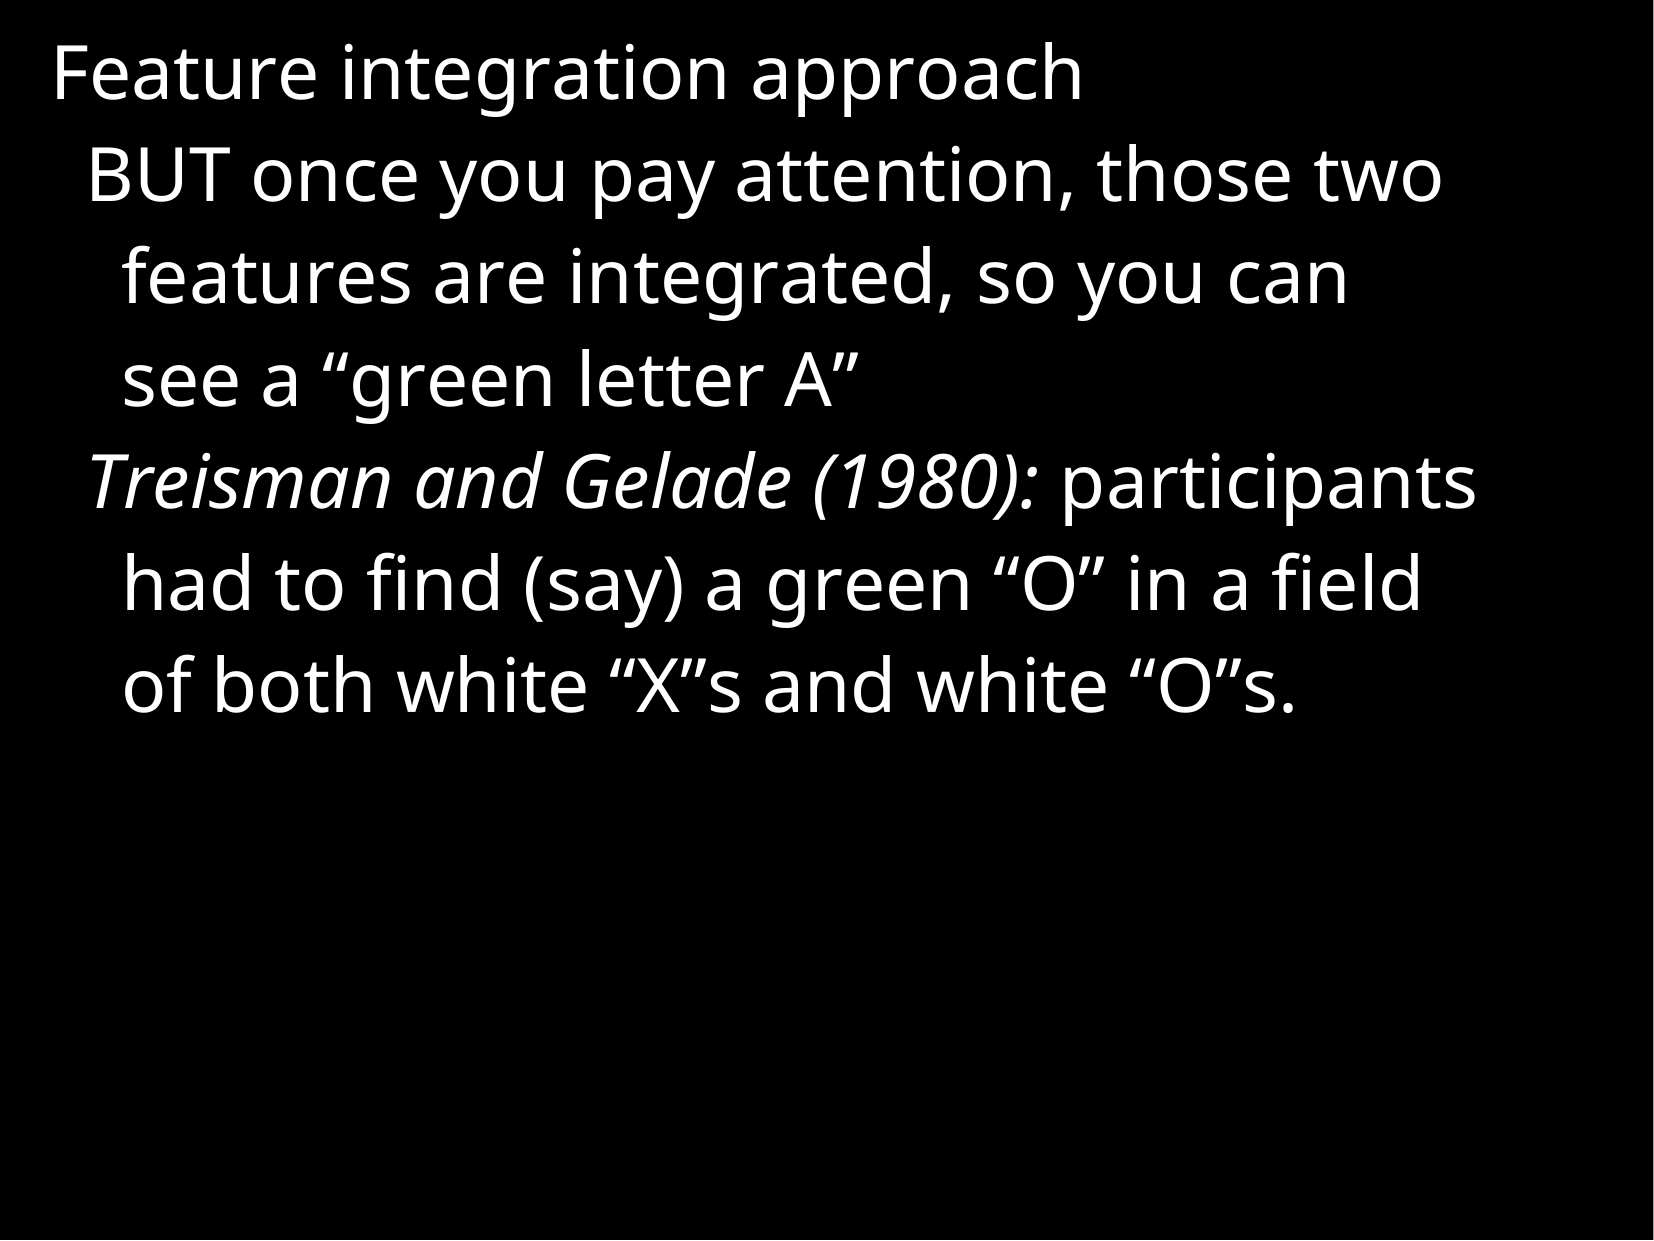

Feature integration approach
BUT once you pay attention, those two features are integrated, so you can see a “green letter A”
Treisman and Gelade (1980): participants had to find (say) a green “O” in a field of both white “X”s and white “O”s.